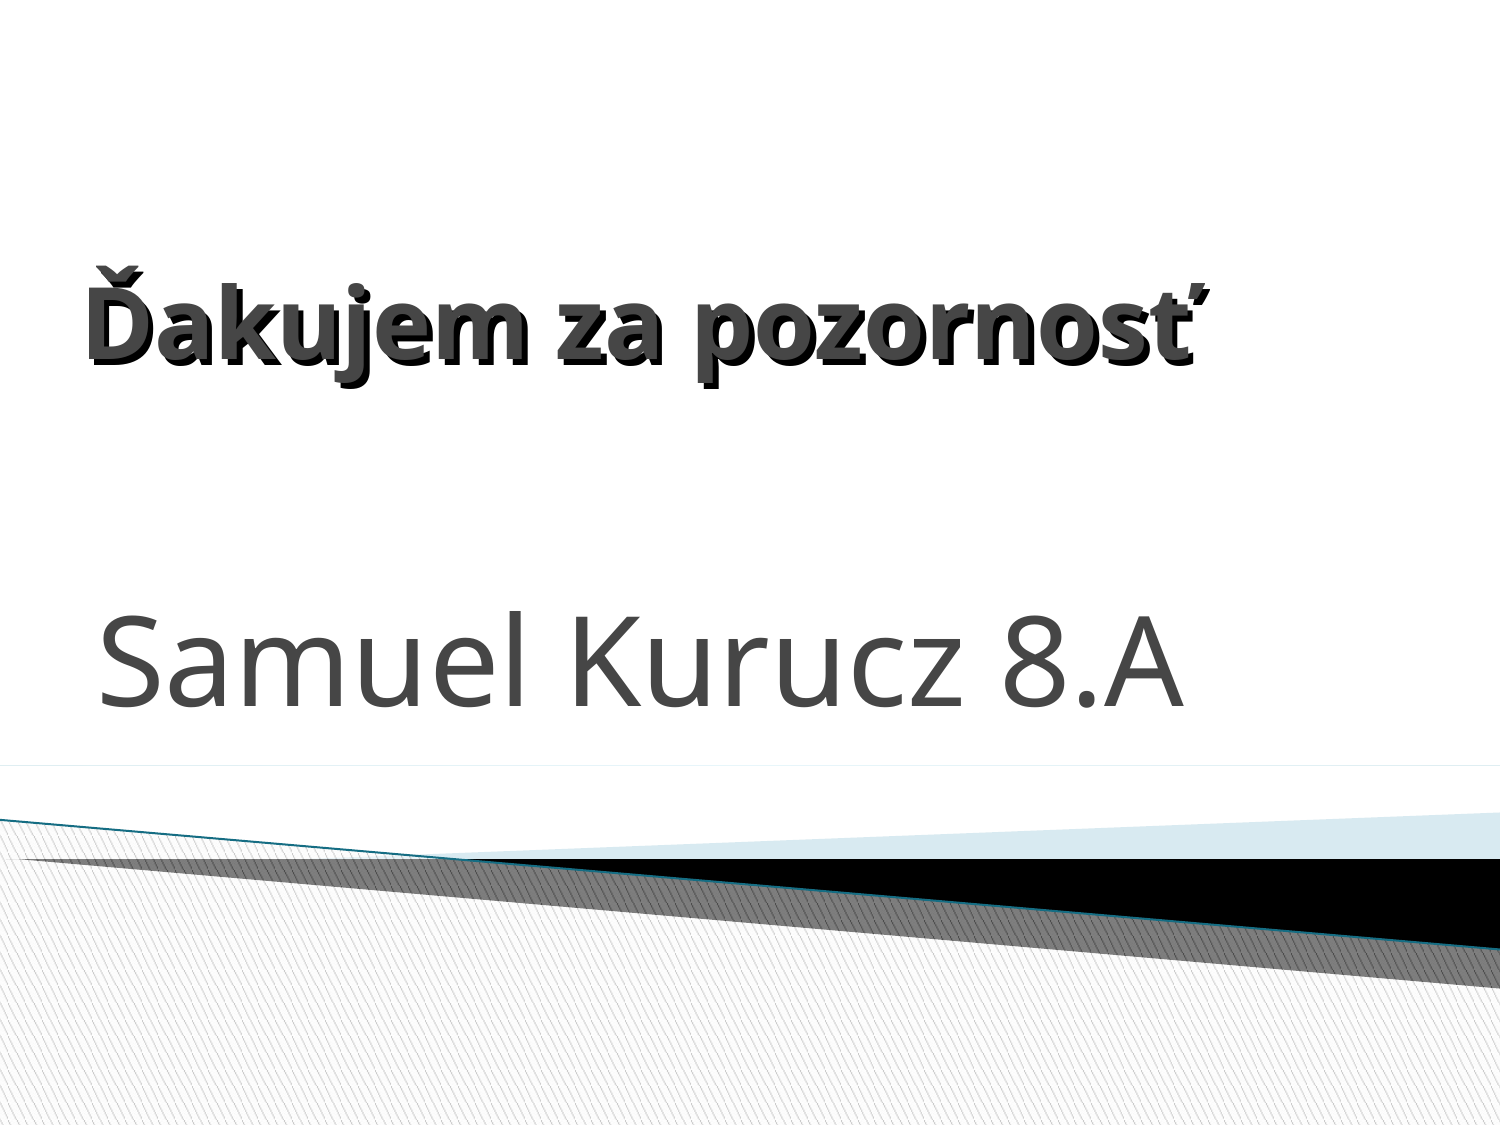

# Ďakujem za pozornosť
Samuel Kurucz 8.A